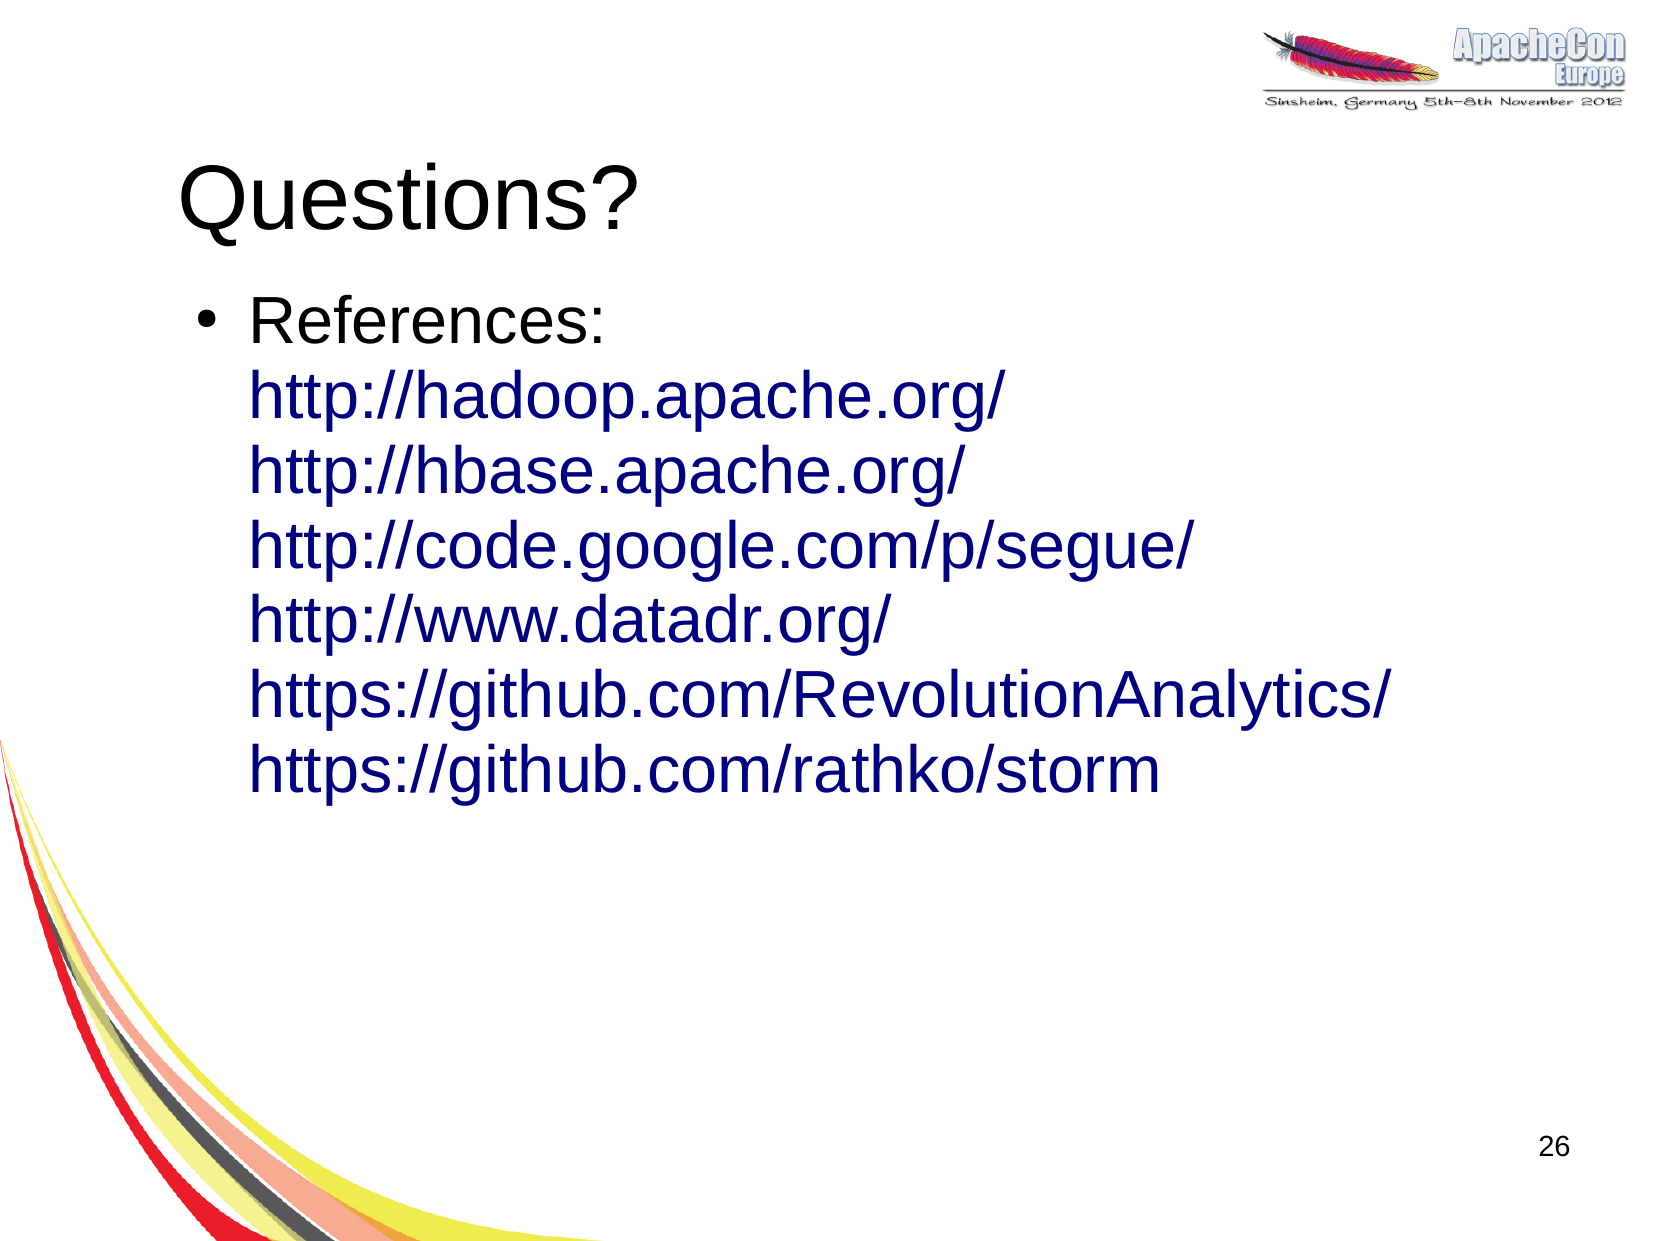

# Questions?
References:
http://hadoop.apache.org/
http://hbase.apache.org/
http://code.google.com/p/segue/
http://www.datadr.org/
https://github.com/RevolutionAnalytics/
https://github.com/rathko/storm
26